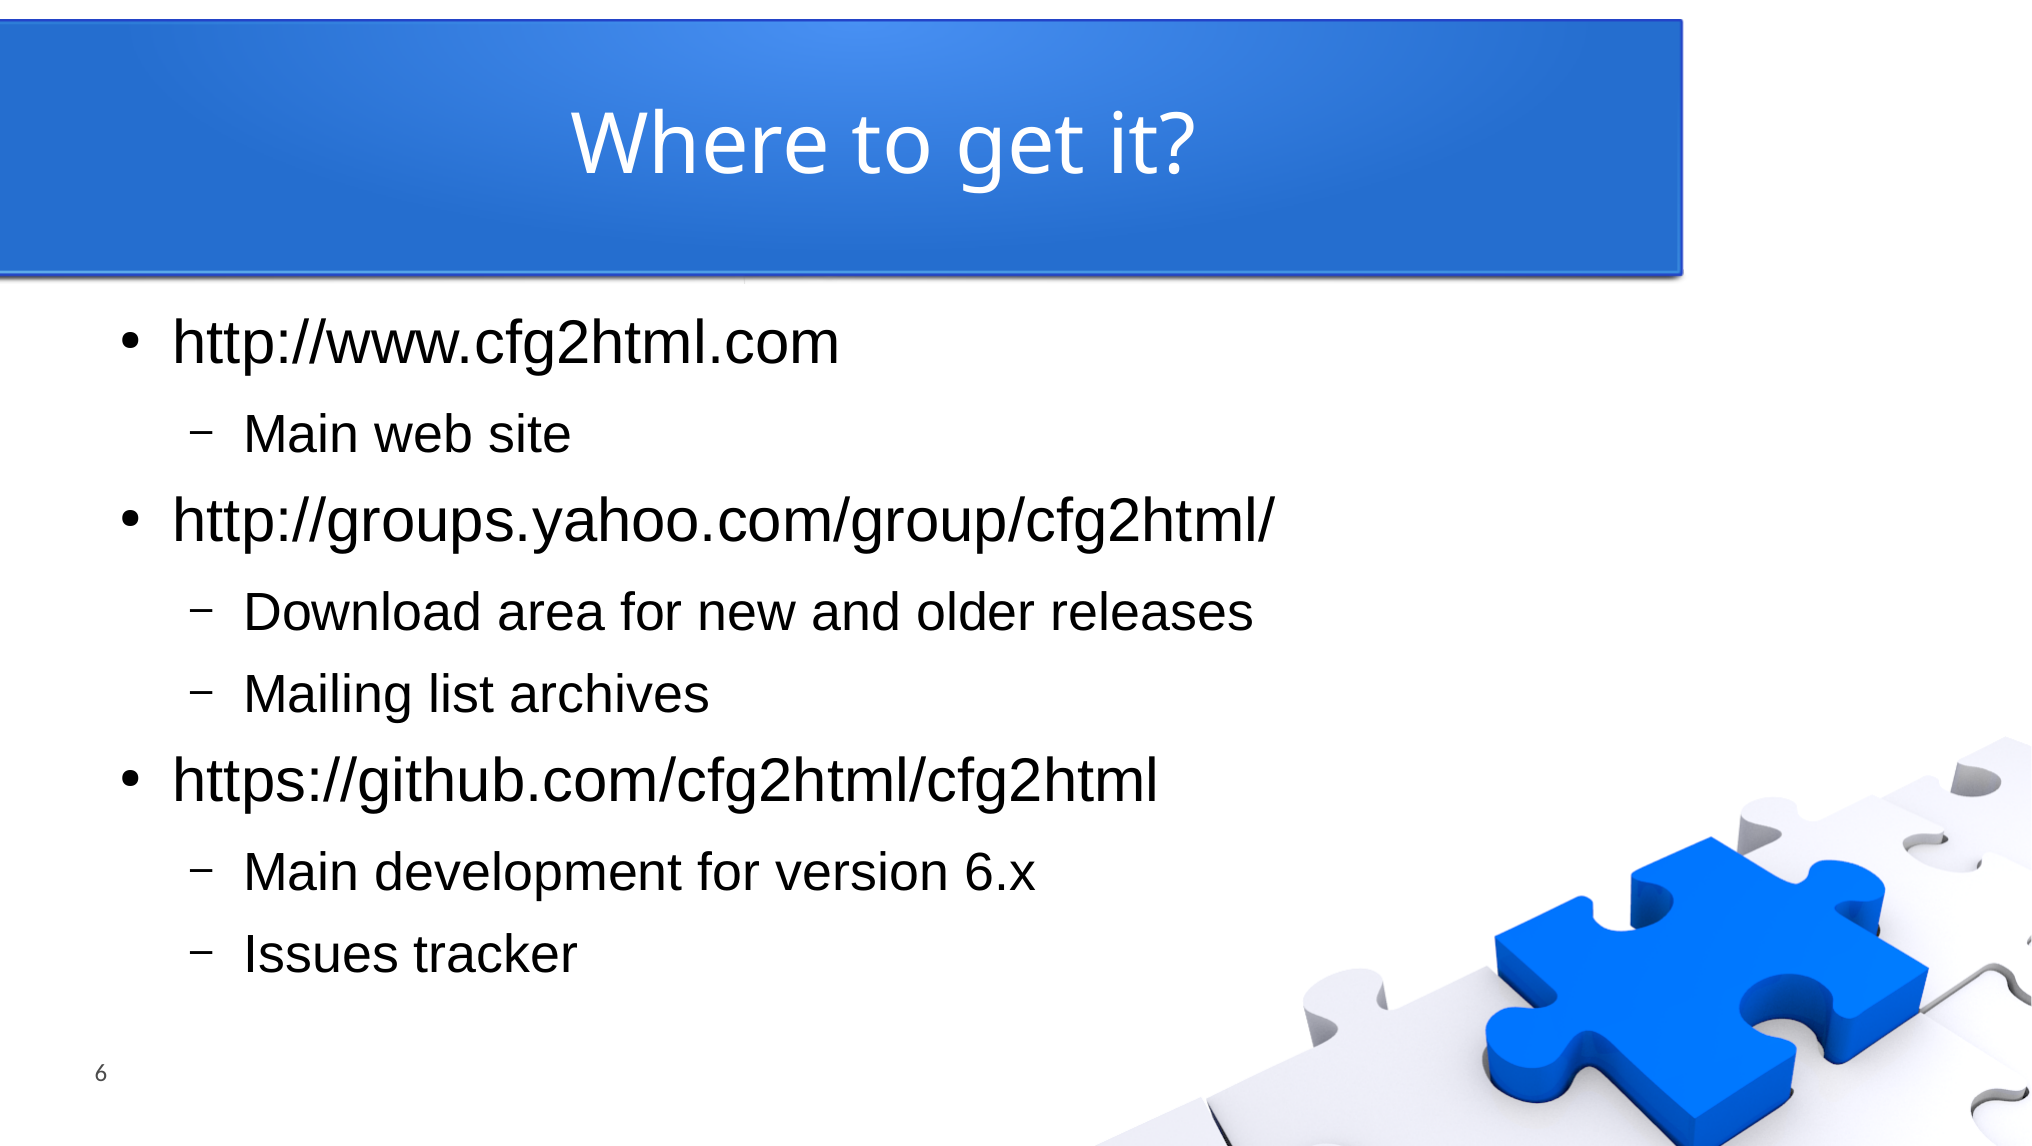

# Where to get it?
http://www.cfg2html.com
Main web site
http://groups.yahoo.com/group/cfg2html/
Download area for new and older releases
Mailing list archives
https://github.com/cfg2html/cfg2html
Main development for version 6.x
Issues tracker
6